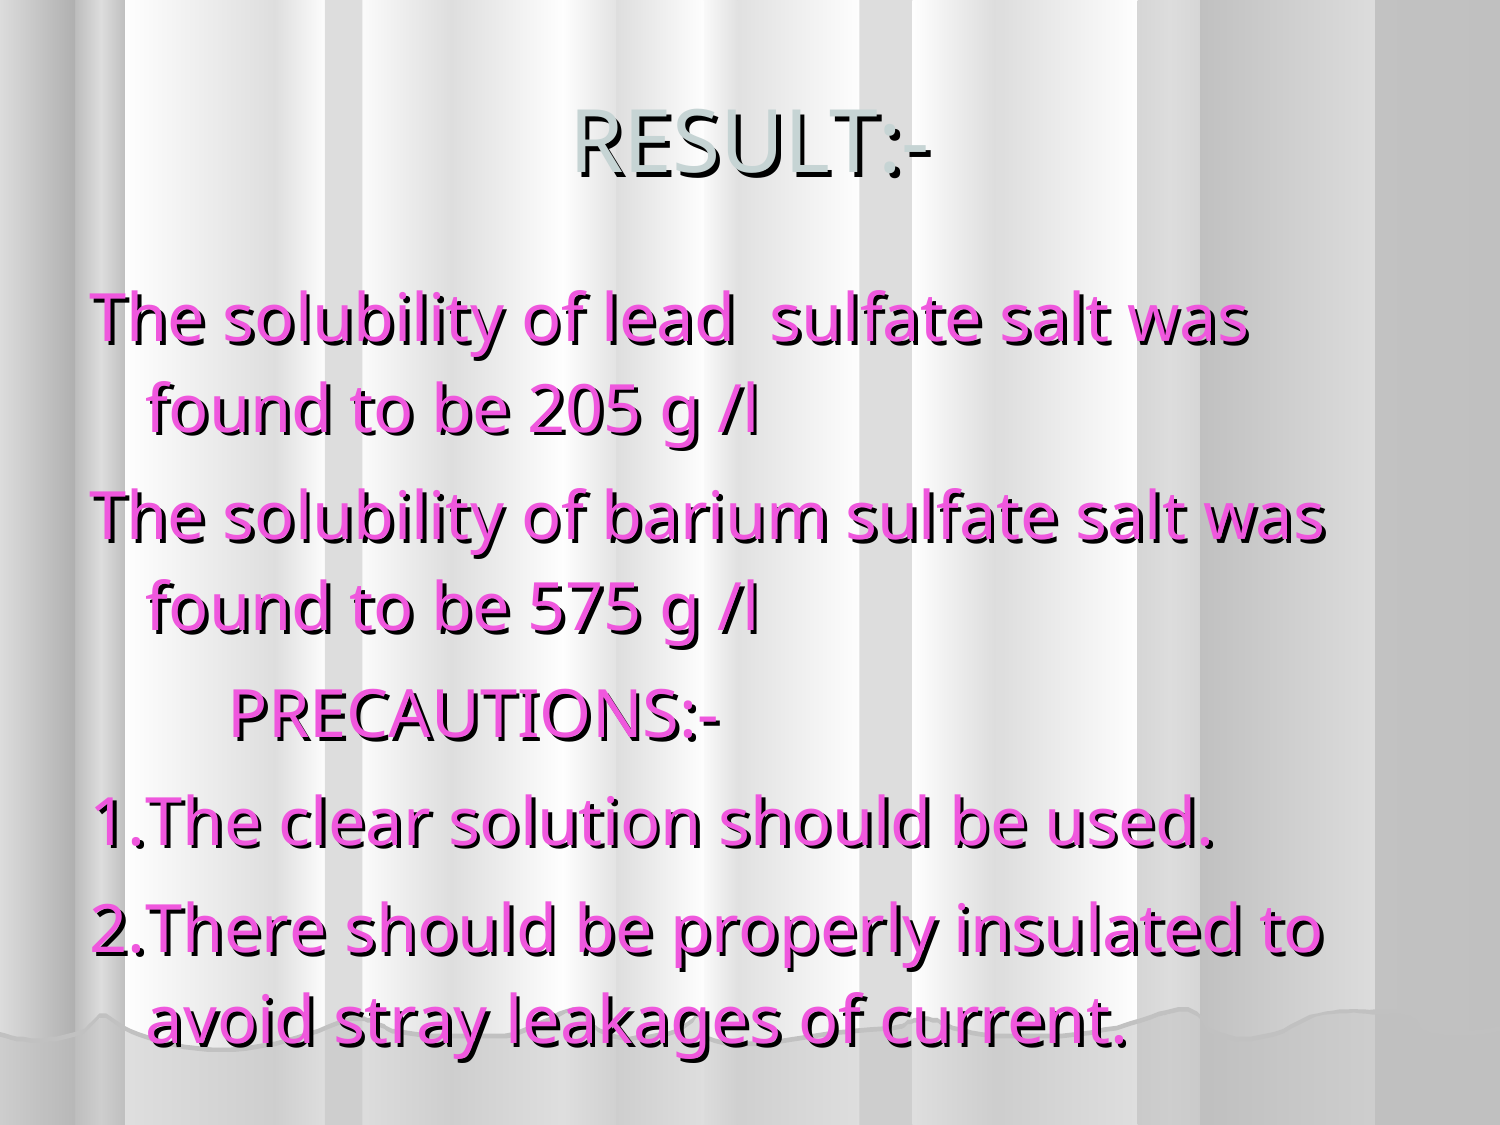

# RESULT:-
The solubility of lead sulfate salt was found to be 205 g /l
The solubility of barium sulfate salt was found to be 575 g /l
 PRECAUTIONS:-
1.The clear solution should be used.
2.There should be properly insulated to avoid stray leakages of current.